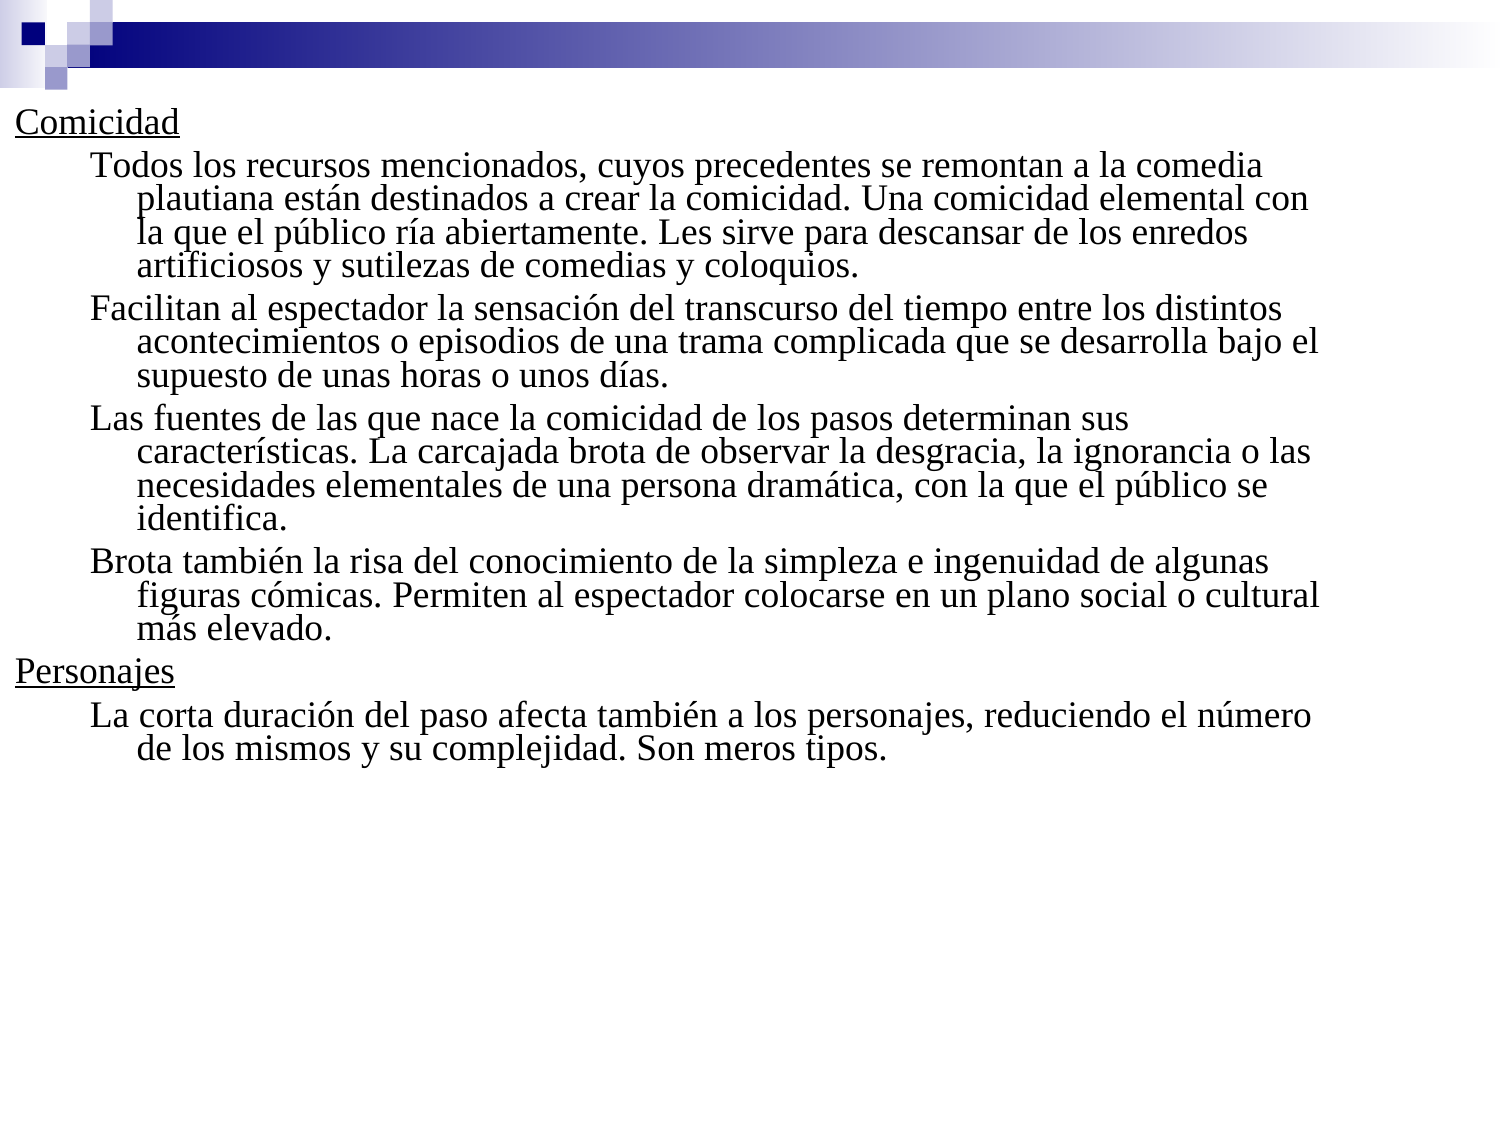

# Comicidad
Todos los recursos mencionados, cuyos precedentes se remontan a la comedia plautiana están destinados a crear la comicidad. Una comicidad elemental con la que el público ría abiertamente. Les sirve para descansar de los enredos artificiosos y sutilezas de comedias y coloquios.
Facilitan al espectador la sensación del transcurso del tiempo entre los distintos acontecimientos o episodios de una trama complicada que se desarrolla bajo el supuesto de unas horas o unos días.
Las fuentes de las que nace la comicidad de los pasos determinan sus características. La carcajada brota de observar la desgracia, la ignorancia o las necesidades elementales de una persona dramática, con la que el público se identifica.
Brota también la risa del conocimiento de la simpleza e ingenuidad de algunas figuras cómicas. Permiten al espectador colocarse en un plano social o cultural más elevado.
Personajes
La corta duración del paso afecta también a los personajes, reduciendo el número de los mismos y su complejidad. Son meros tipos.